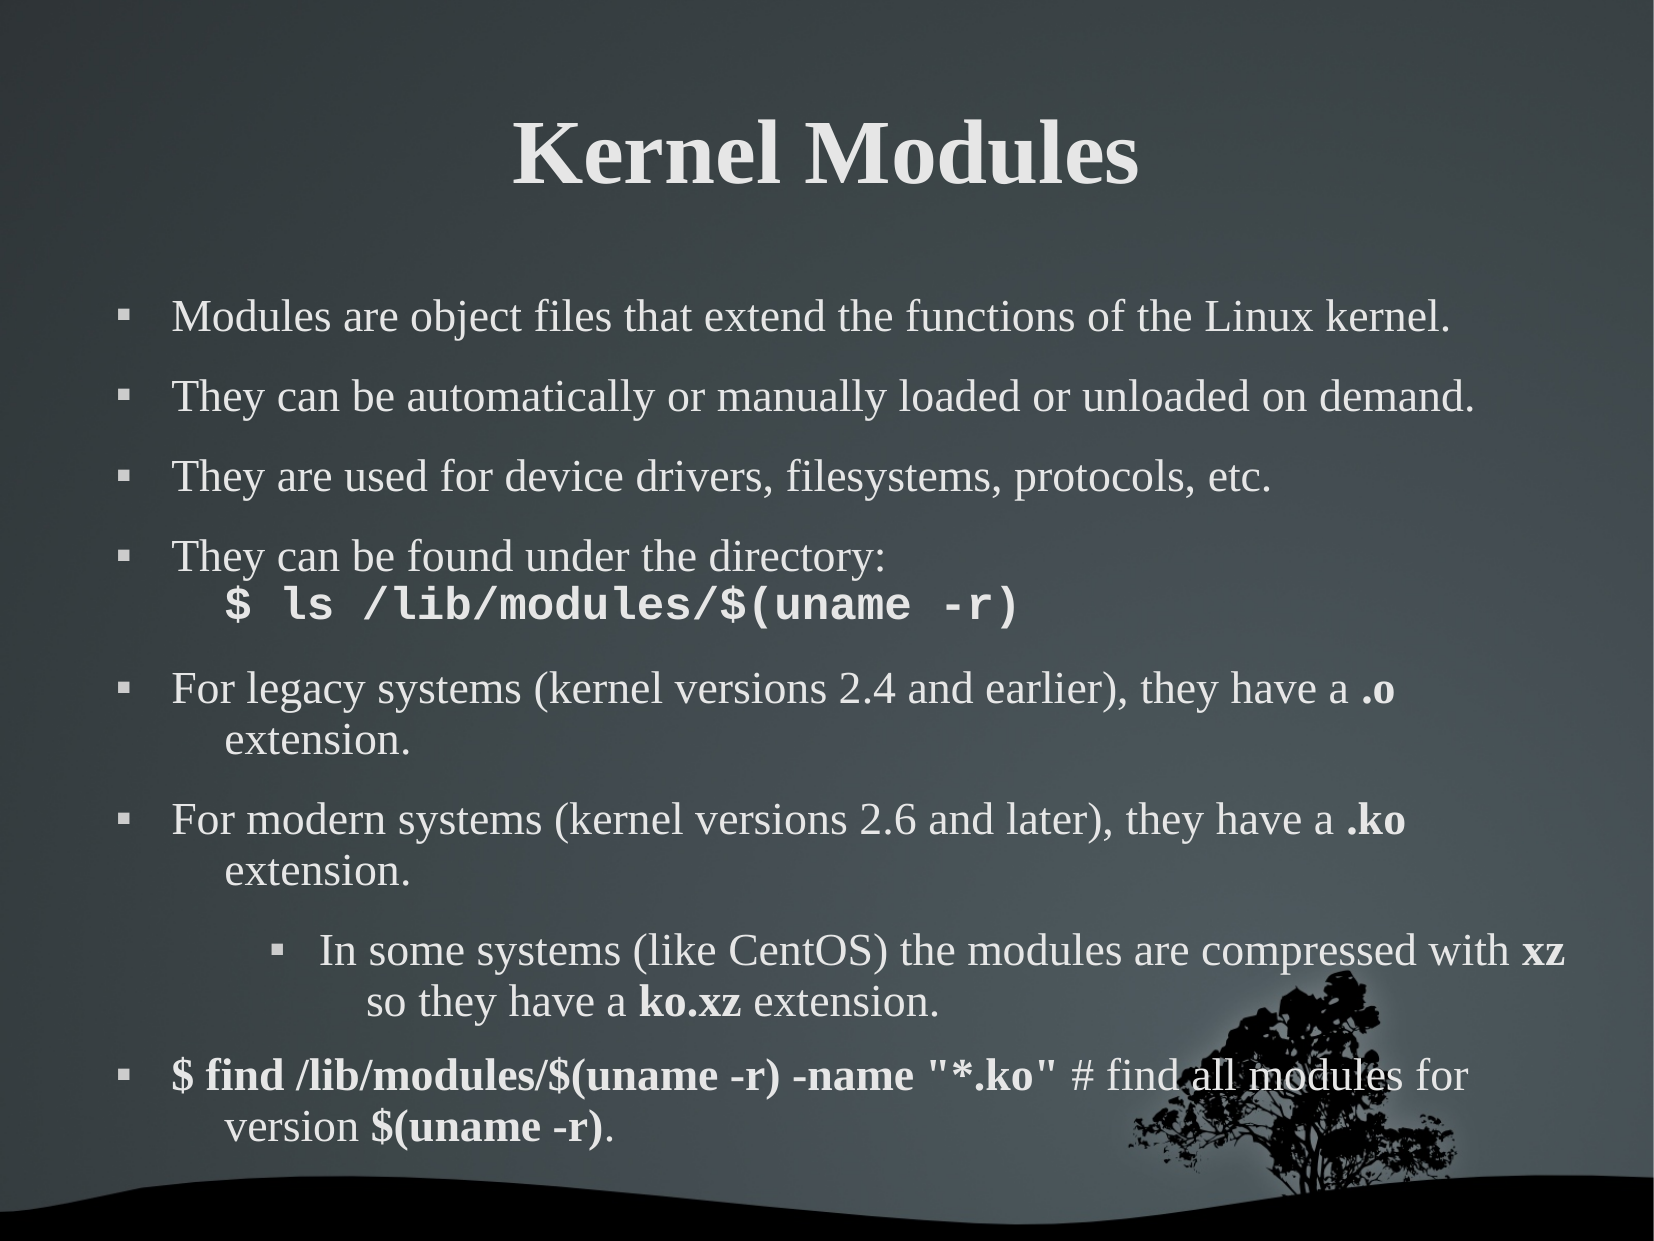

# Kernel Modules
Modules are object files that extend the functions of the Linux kernel.
They can be automatically or manually loaded or unloaded on demand.
They are used for device drivers, filesystems, protocols, etc.
They can be found under the directory:
$ ls /lib/modules/$(uname -r)
For legacy systems (kernel versions 2.4 and earlier), they have a .o extension.
For modern systems (kernel versions 2.6 and later), they have a .ko extension.
In some systems (like CentOS) the modules are compressed with xz so they have a ko.xz extension.
$ find /lib/modules/$(uname -r) -name "*.ko" # find all modules for version $(uname -r).